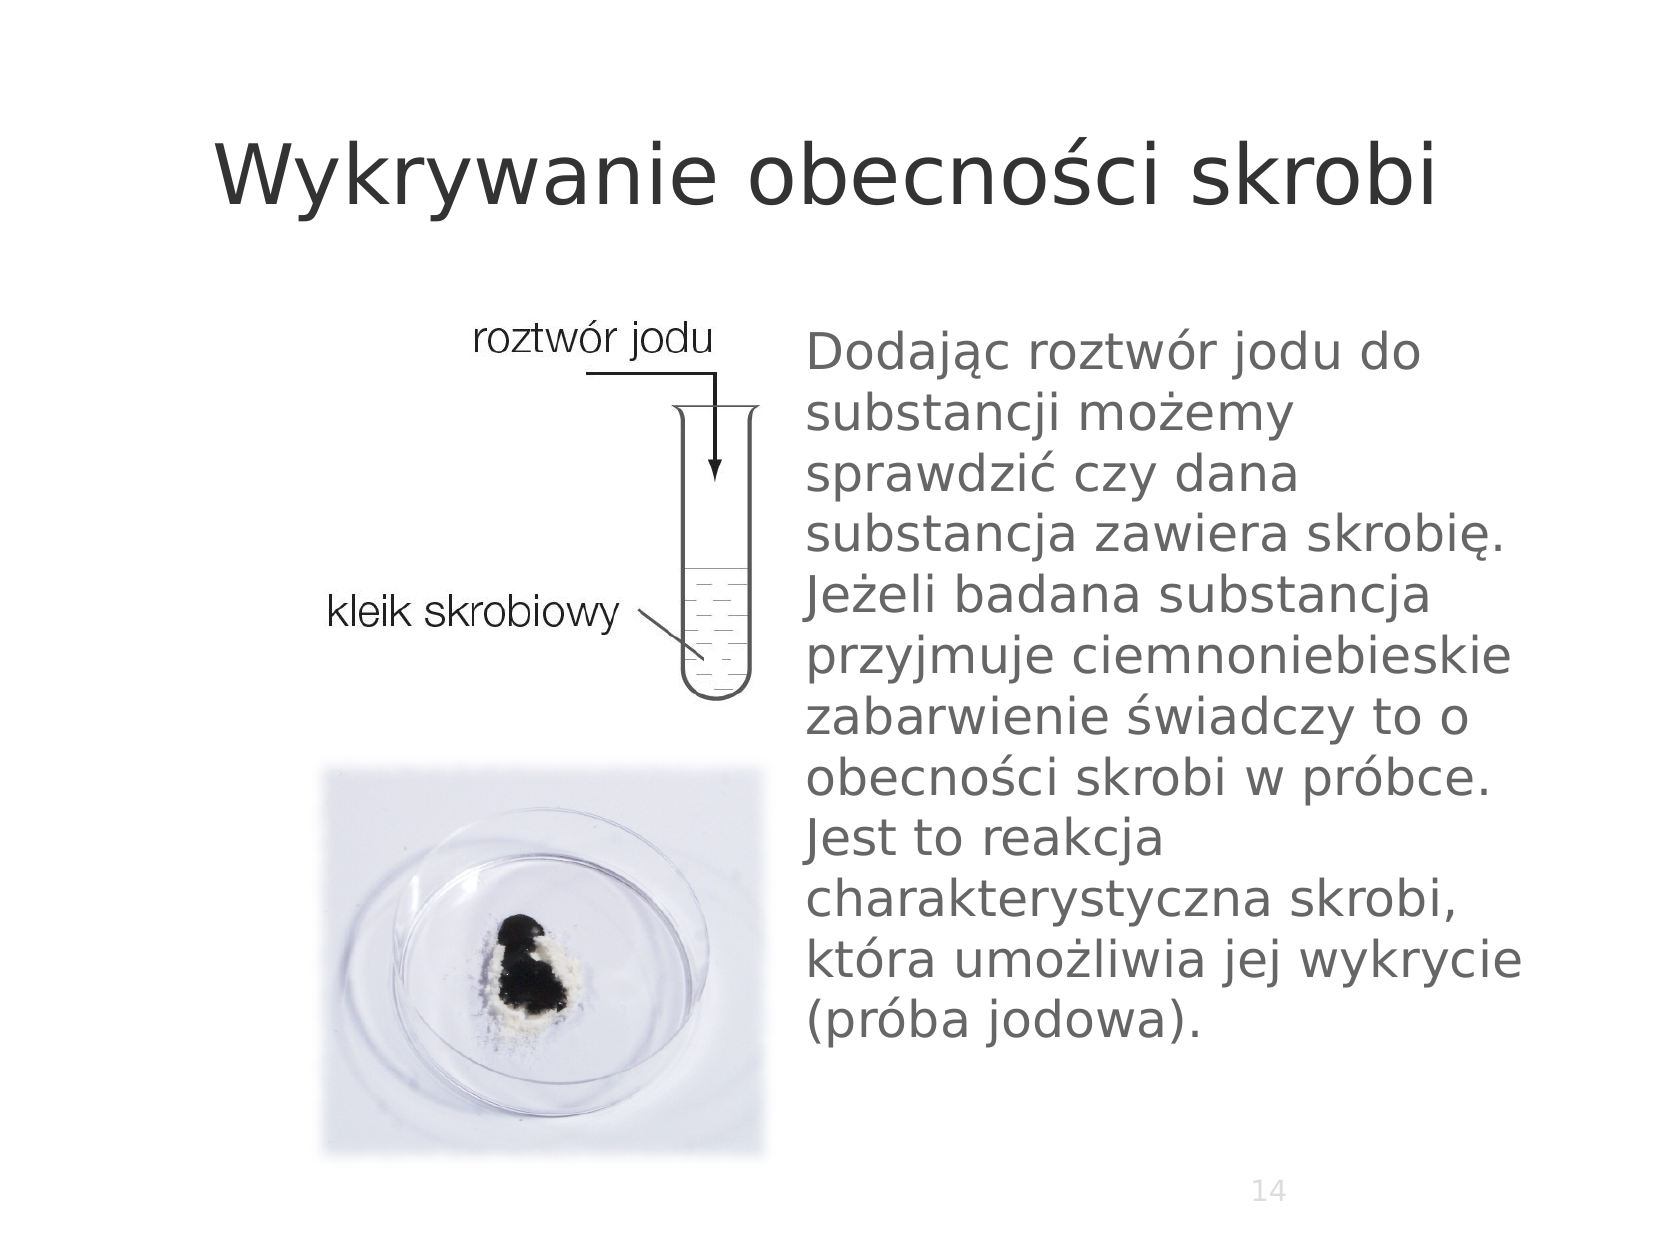

# Wykrywanie obecności skrobi
Dodając roztwór jodu do substancji możemy sprawdzić czy dana substancja zawiera skrobię. Jeżeli badana substancja przyjmuje ciemnoniebieskie zabarwienie świadczy to o obecności skrobi w próbce. Jest to reakcja charakterystyczna skrobi, która umożliwia jej wykrycie (próba jodowa).